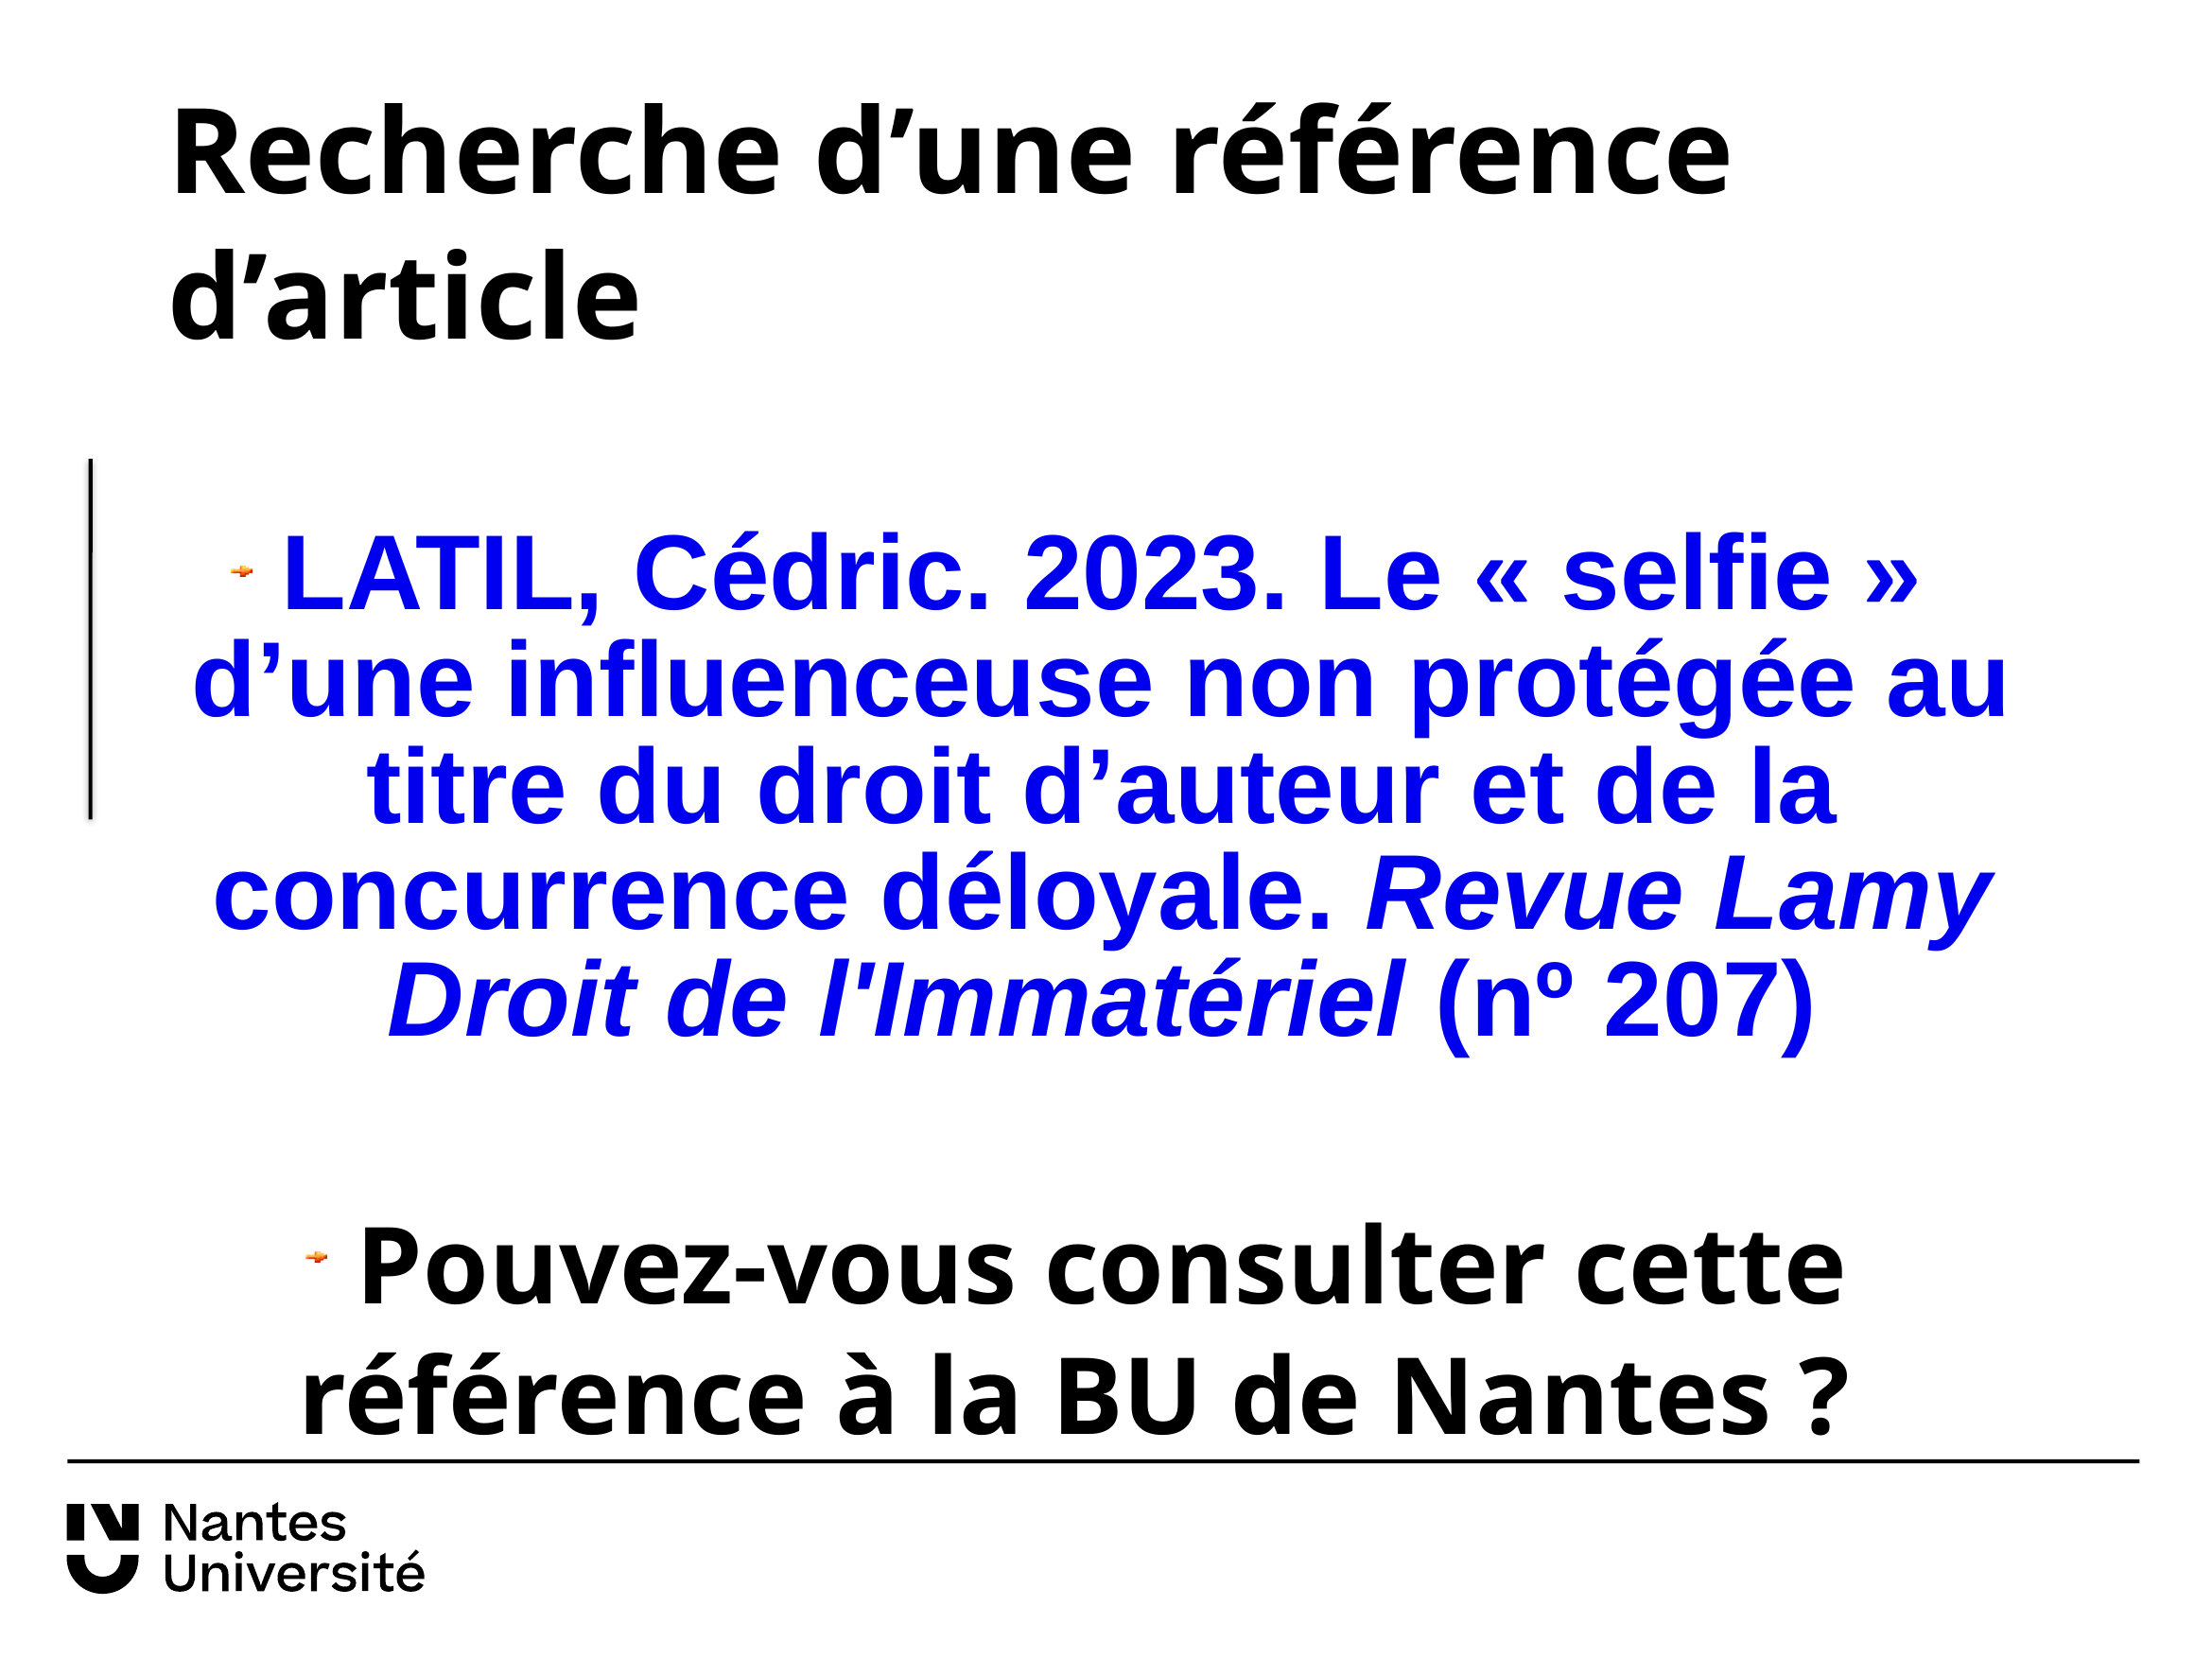

# Recherche d’une référence d’article
LATIL, Cédric. 2023. Le « selfie » d’une influenceuse non protégée au titre du droit d’auteur et de la concurrence déloyale. Revue Lamy Droit de l'Immatériel (nº 207)
Pouvez-vous consulter cette référence à la BU de Nantes ?